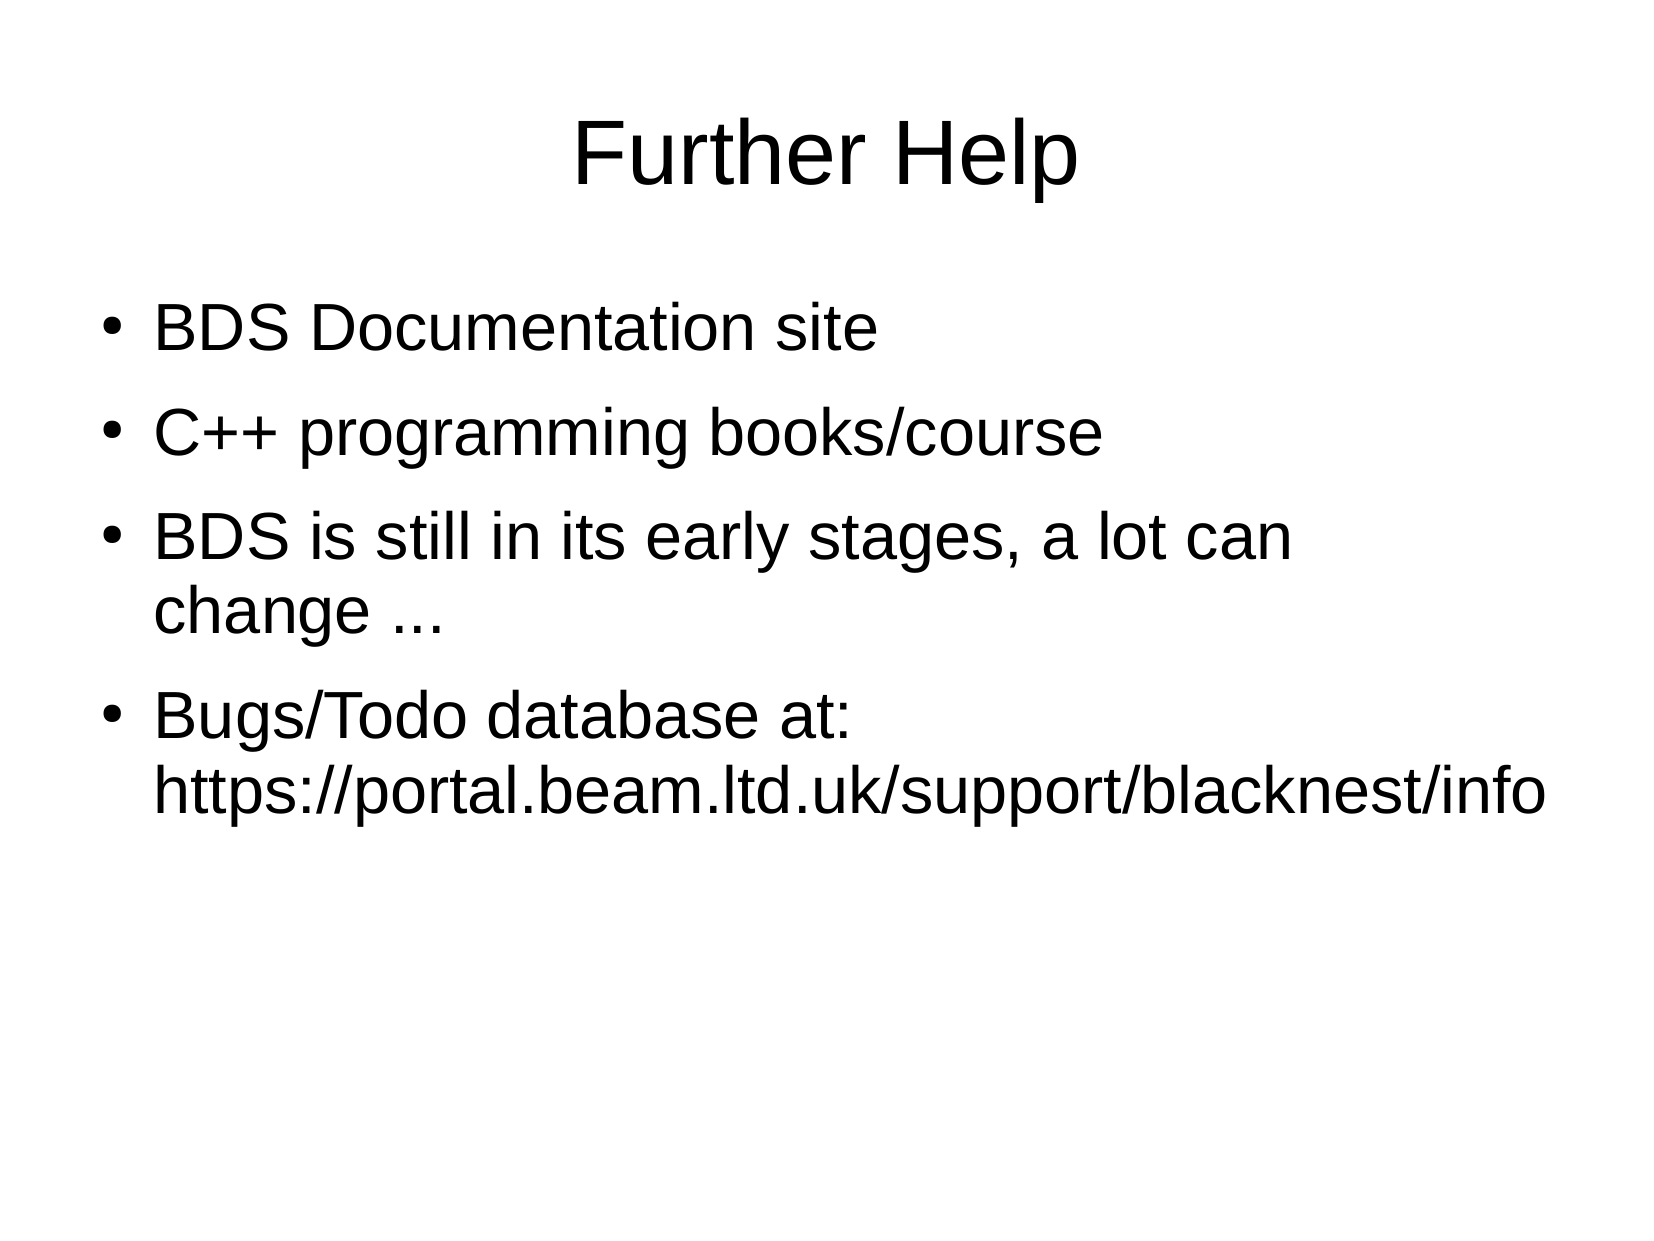

# Further Help
BDS Documentation site
C++ programming books/course
BDS is still in its early stages, a lot can change ...
Bugs/Todo database at: https://portal.beam.ltd.uk/support/blacknest/info